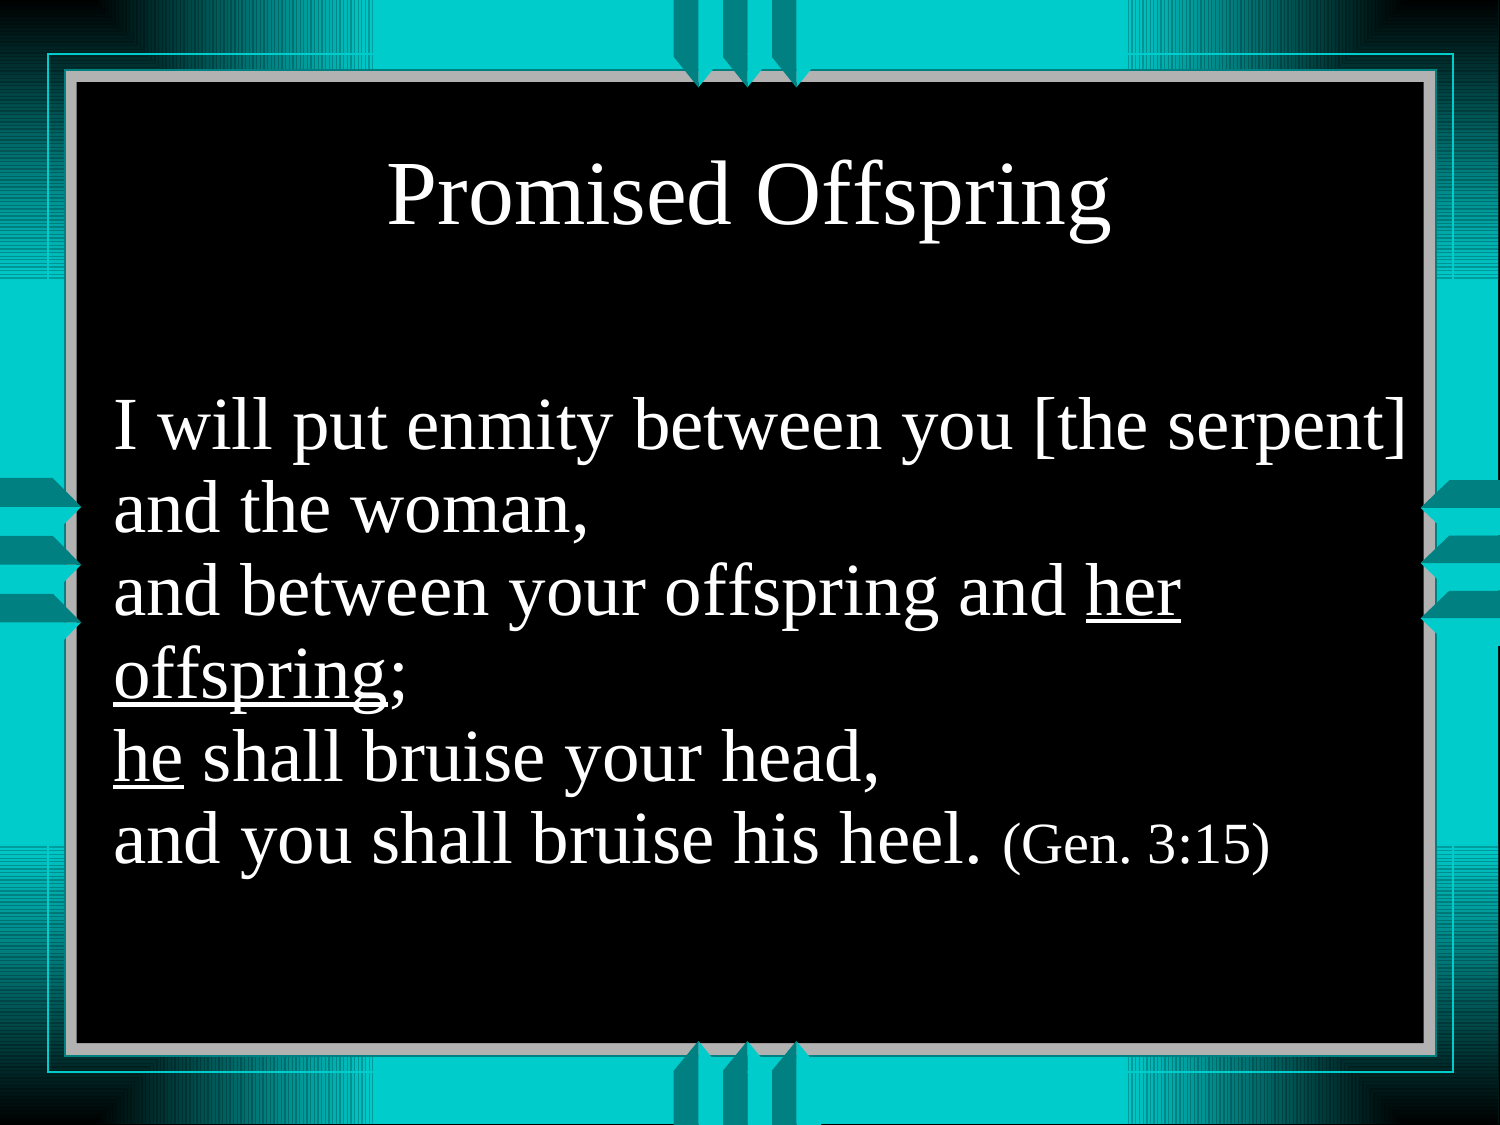

# Promised Offspring
I will put enmity between you [the serpent] and the woman,
and between your offspring and her offspring;
he shall bruise your head,
and you shall bruise his heel. (Gen. 3:15)